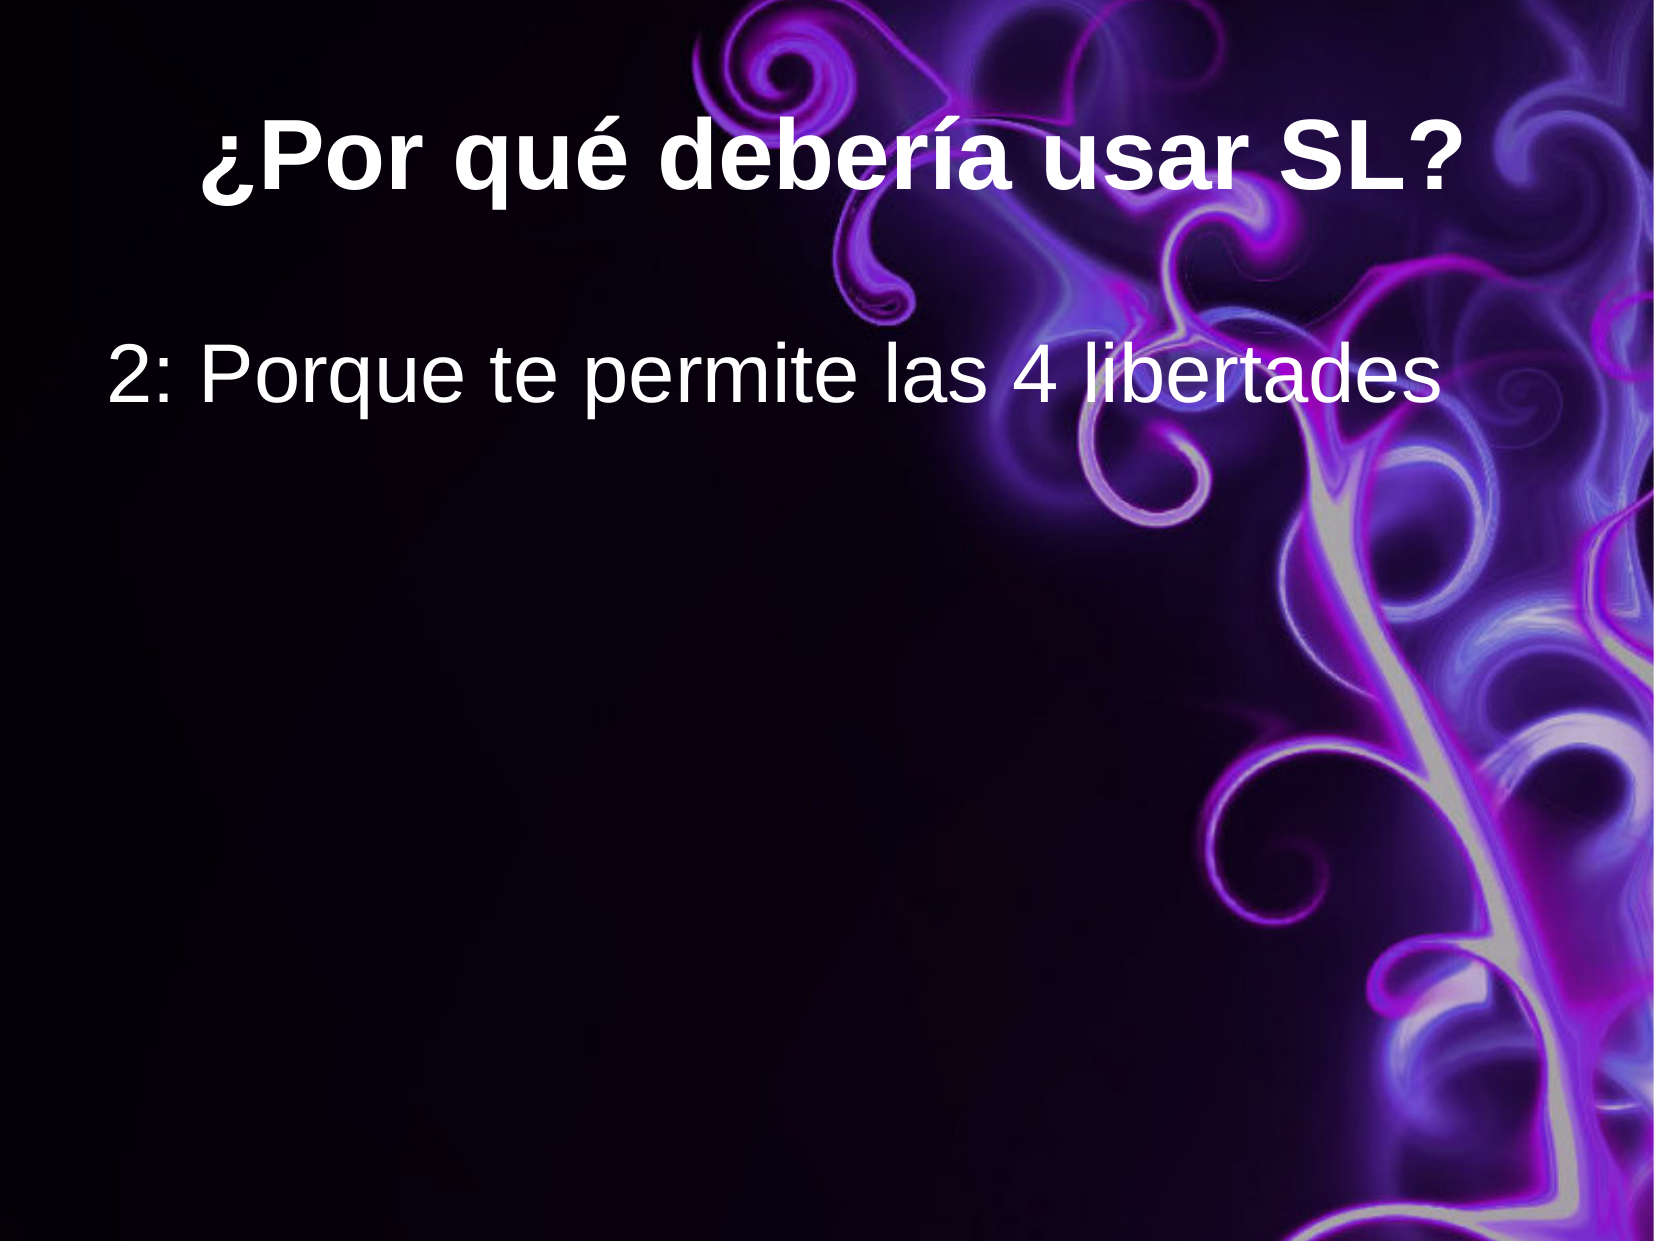

¿Por qué debería usar SL?
# 2: Porque te permite las 4 libertades